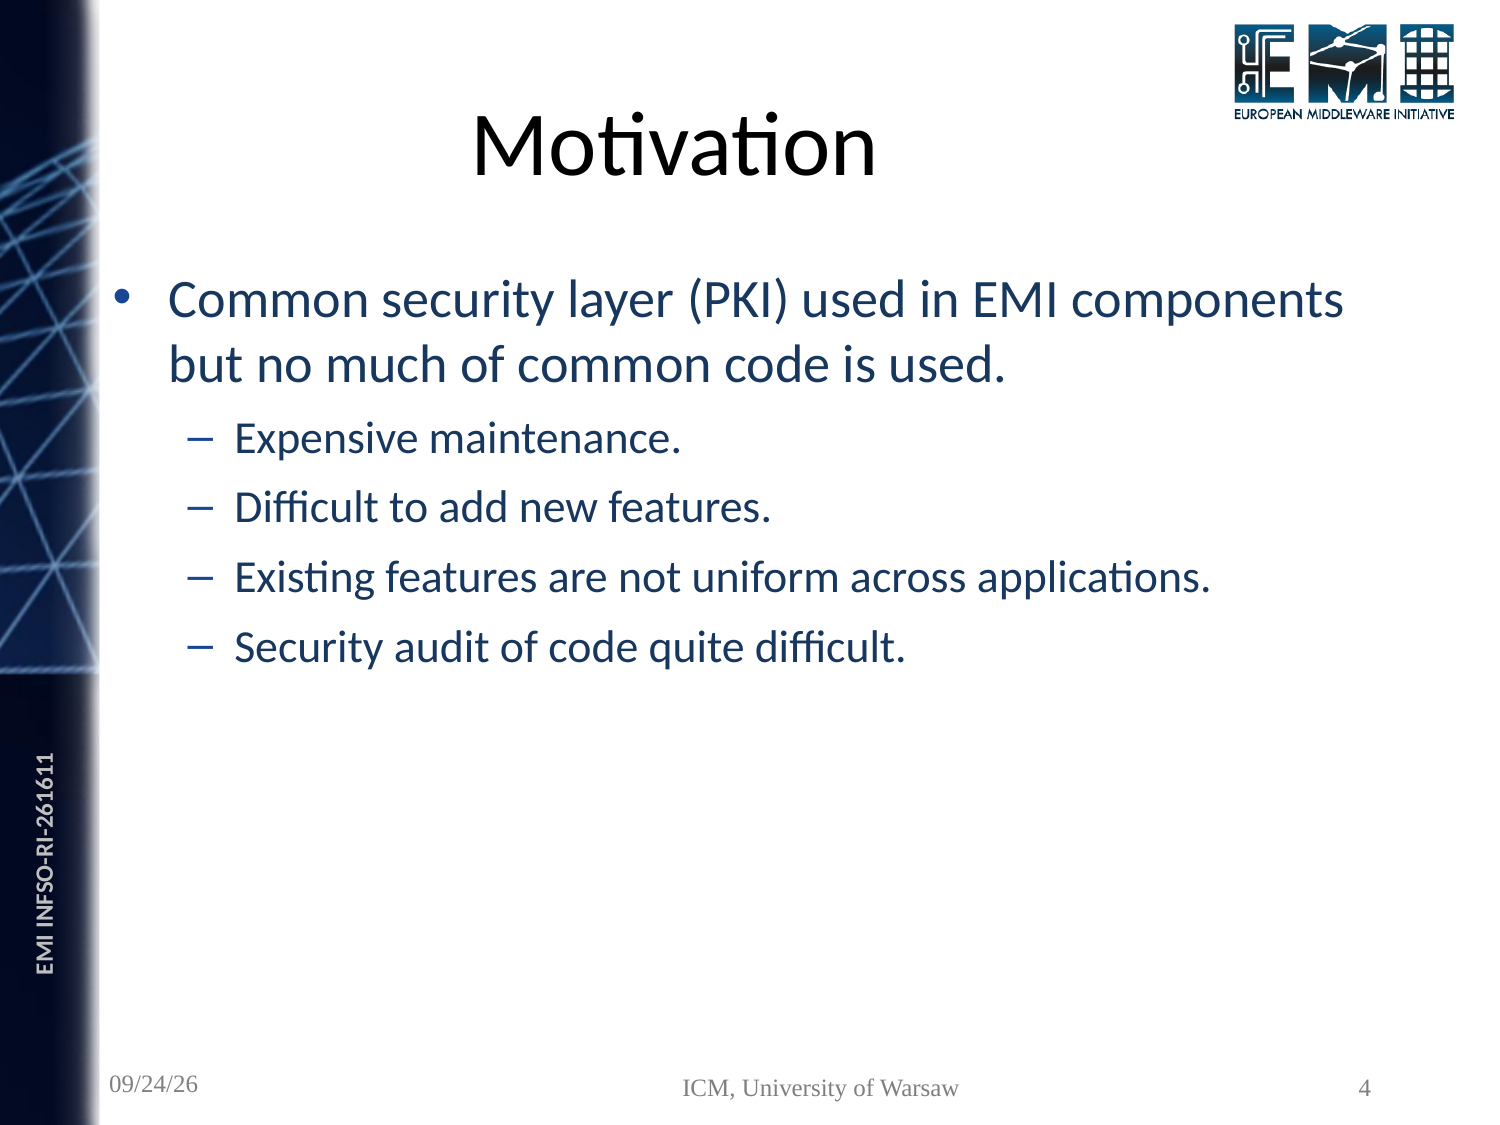

# Motivation
Common security layer (PKI) used in EMI components but no much of common code is used.
Expensive maintenance.
Difficult to add new features.
Existing features are not uniform across applications.
Security audit of code quite difficult.
4